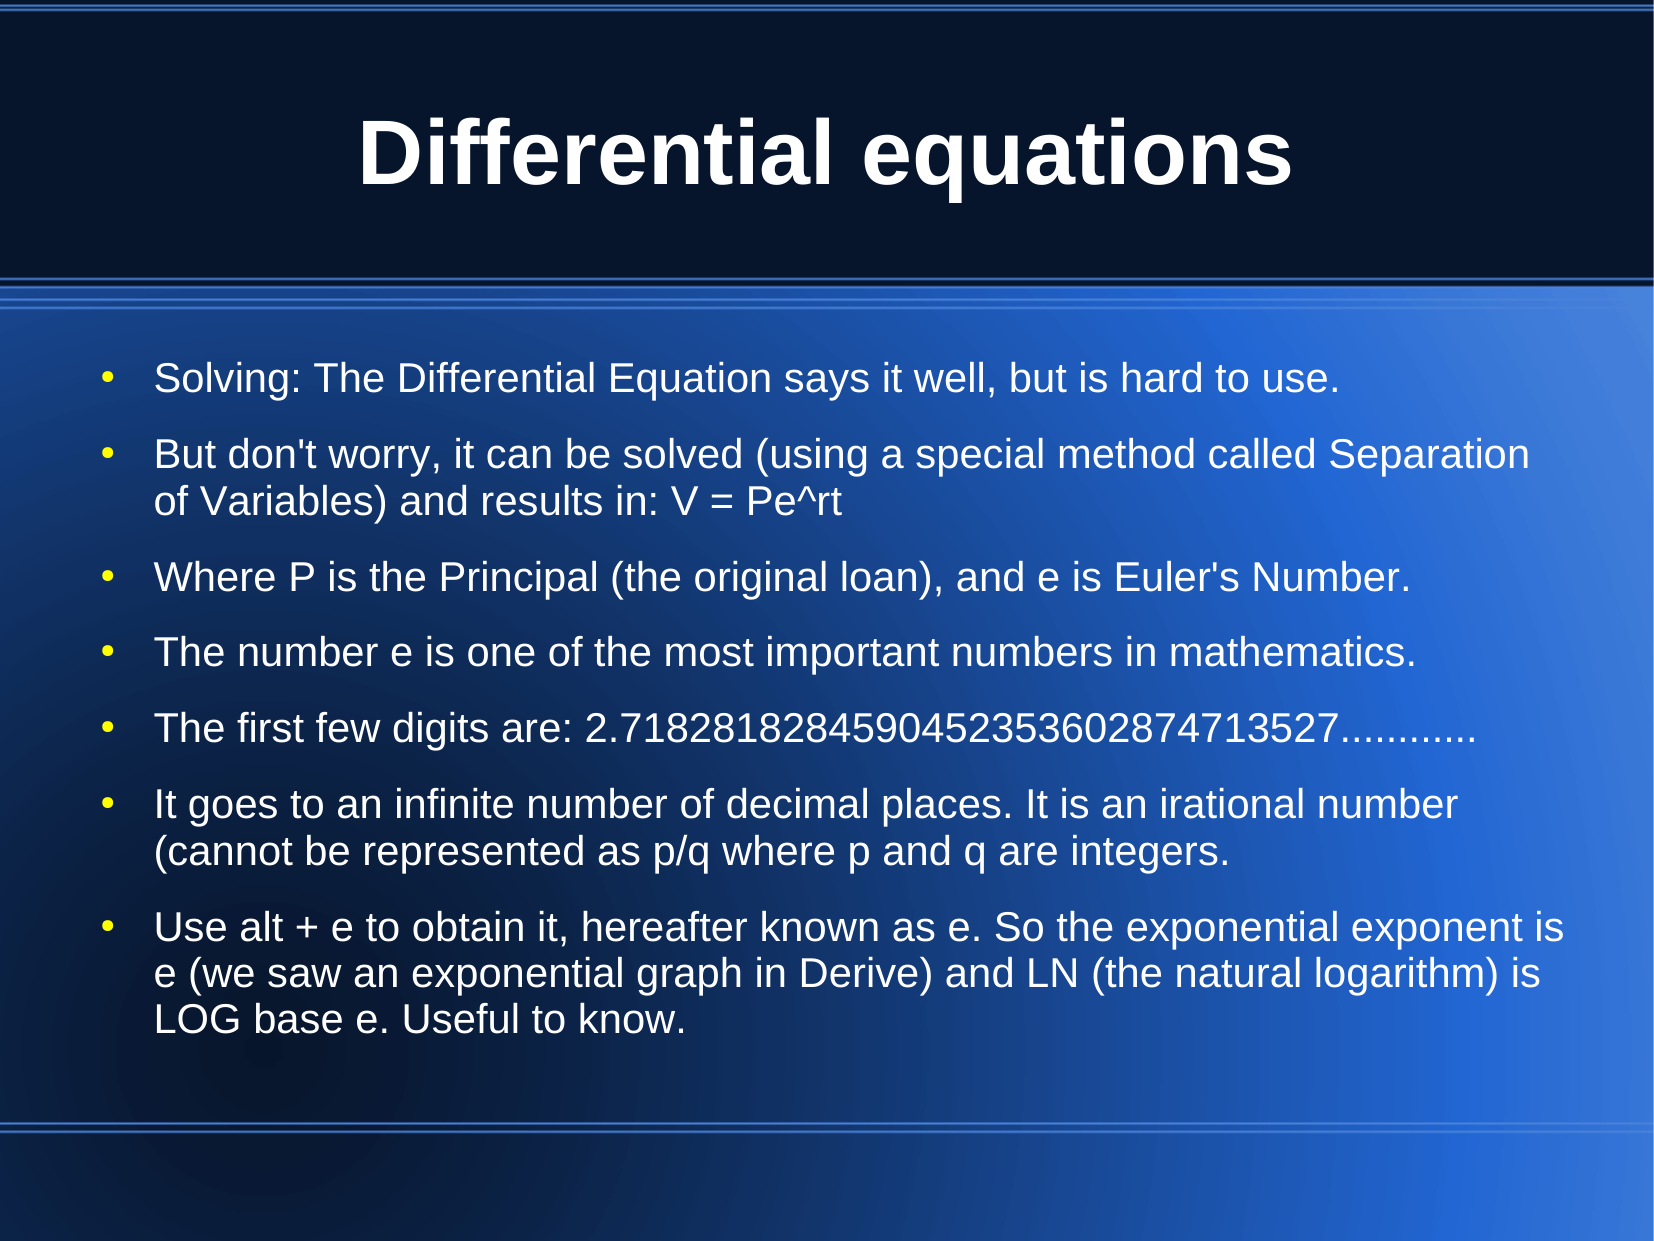

# Differential equations
Solving: The Differential Equation says it well, but is hard to use.
But don't worry, it can be solved (using a special method called Separation of Variables) and results in: V = Pe^rt
Where P is the Principal (the original loan), and e is Euler's Number.
The number e is one of the most important numbers in mathematics.
The first few digits are: 2.7182818284590452353602874713527............
It goes to an infinite number of decimal places. It is an irational number (cannot be represented as p/q where p and q are integers.
Use alt + e to obtain it, hereafter known as e. So the exponential exponent is e (we saw an exponential graph in Derive) and LN (the natural logarithm) is LOG base e. Useful to know.